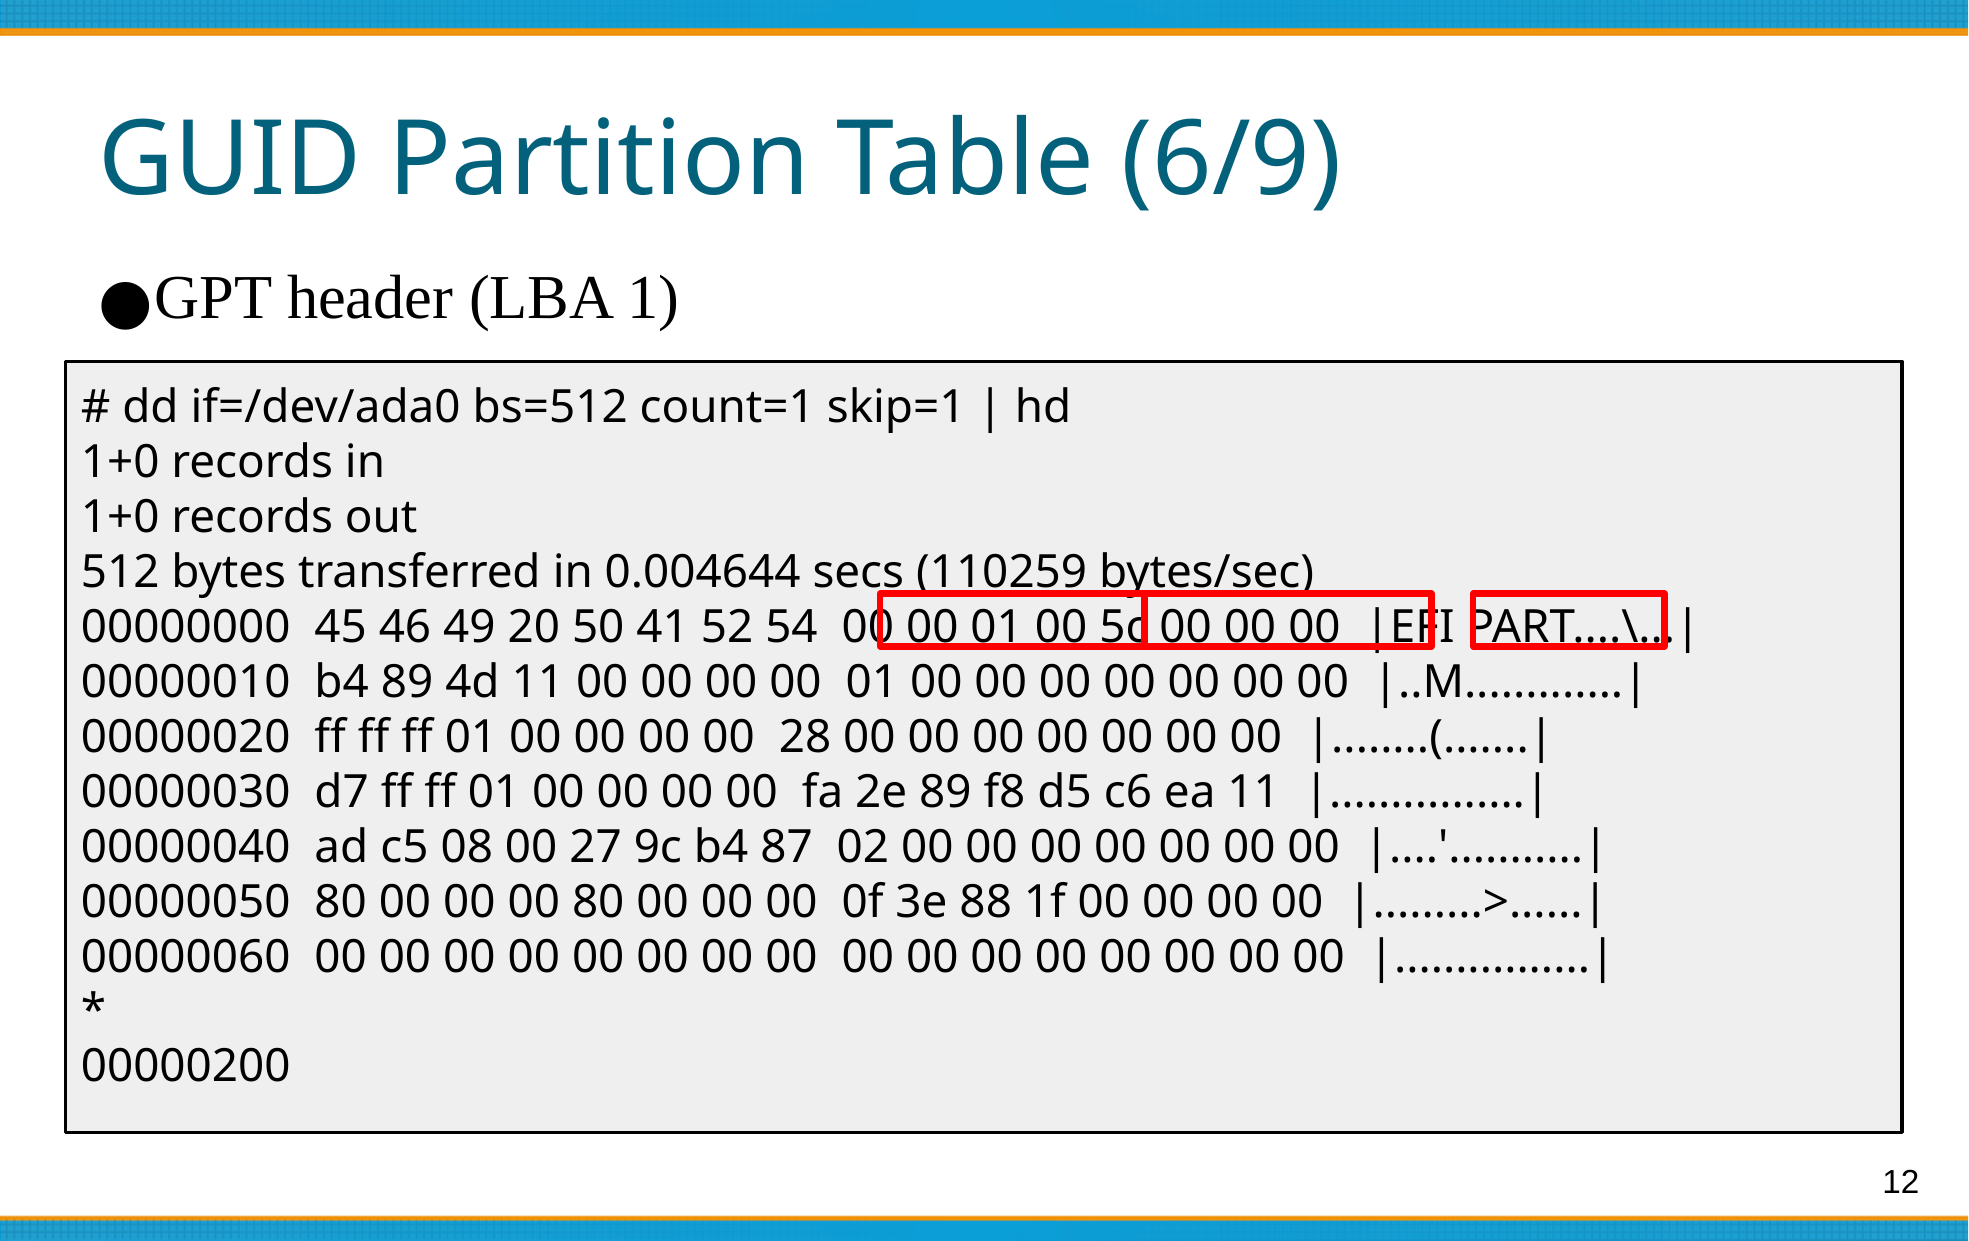

# GUID Partition Table (6/9)
GPT header (LBA 1)
# dd if=/dev/ada0 bs=512 count=1 skip=1 | hd
1+0 records in
1+0 records out
512 bytes transferred in 0.004644 secs (110259 bytes/sec)
00000000 45 46 49 20 50 41 52 54 00 00 01 00 5c 00 00 00 |EFI PART....\...|
00000010 b4 89 4d 11 00 00 00 00 01 00 00 00 00 00 00 00 |..M.............|
00000020 ff ff ff 01 00 00 00 00 28 00 00 00 00 00 00 00 |........(.......|
00000030 d7 ff ff 01 00 00 00 00 fa 2e 89 f8 d5 c6 ea 11 |................|
00000040 ad c5 08 00 27 9c b4 87 02 00 00 00 00 00 00 00 |....'...........|
00000050 80 00 00 00 80 00 00 00 0f 3e 88 1f 00 00 00 00 |.........>......|
00000060 00 00 00 00 00 00 00 00 00 00 00 00 00 00 00 00 |................|
*
00000200